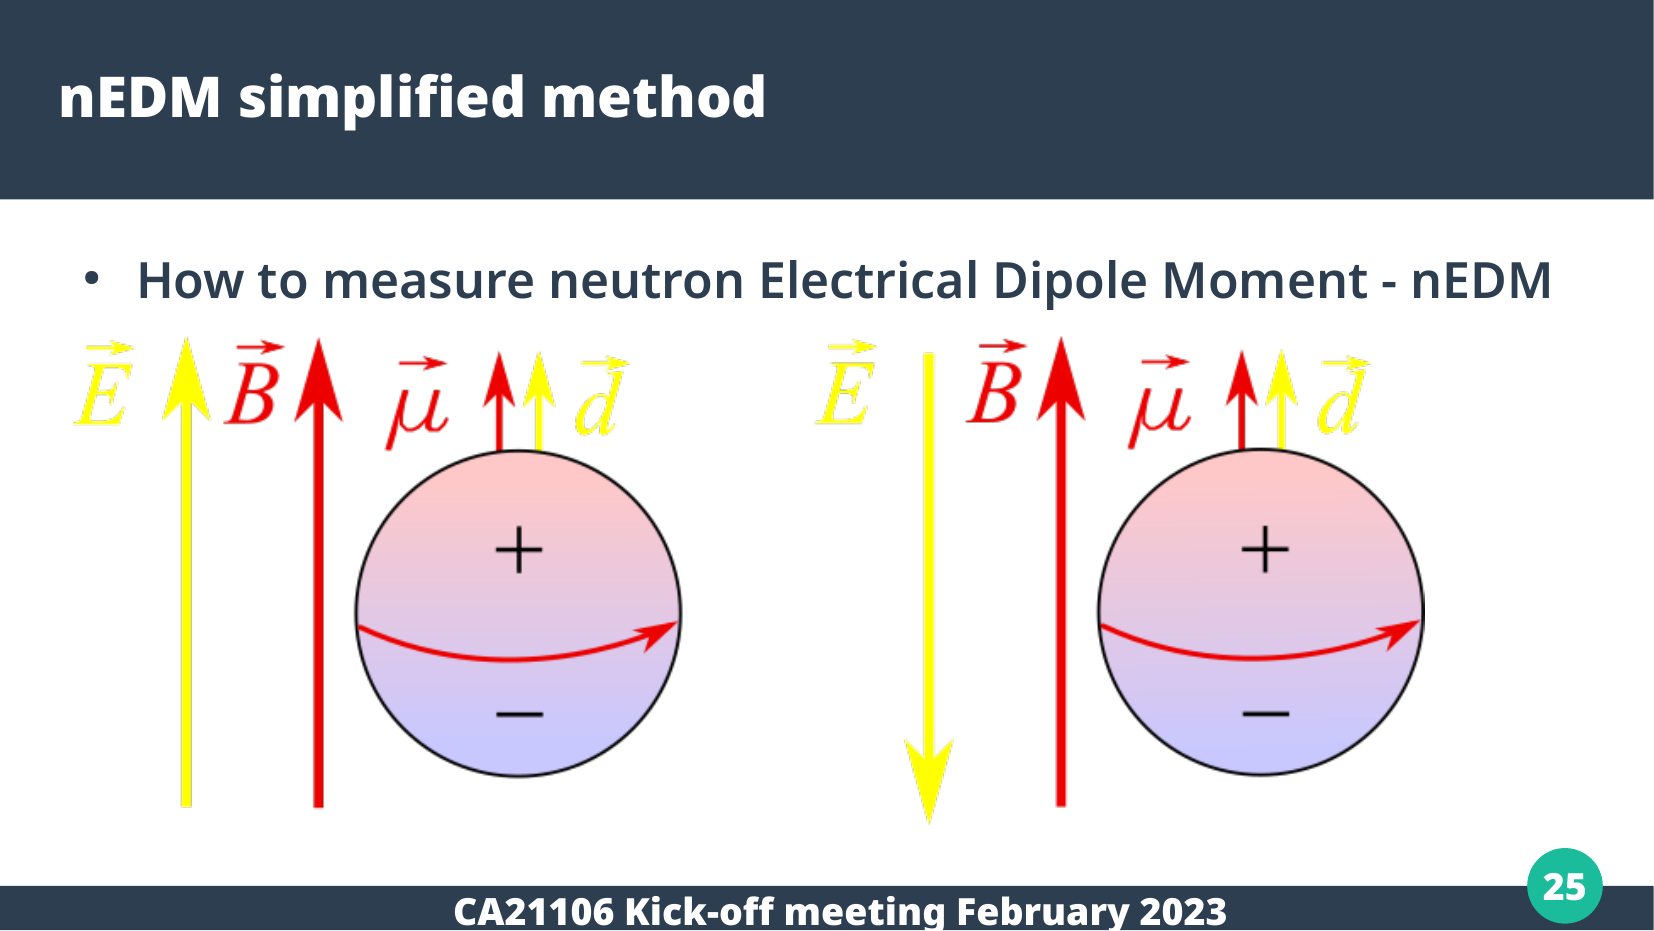

# nEDM simplified method
How to measure neutron Electrical Dipole Moment - nEDM
CA21106 Kick-off meeting February 2023